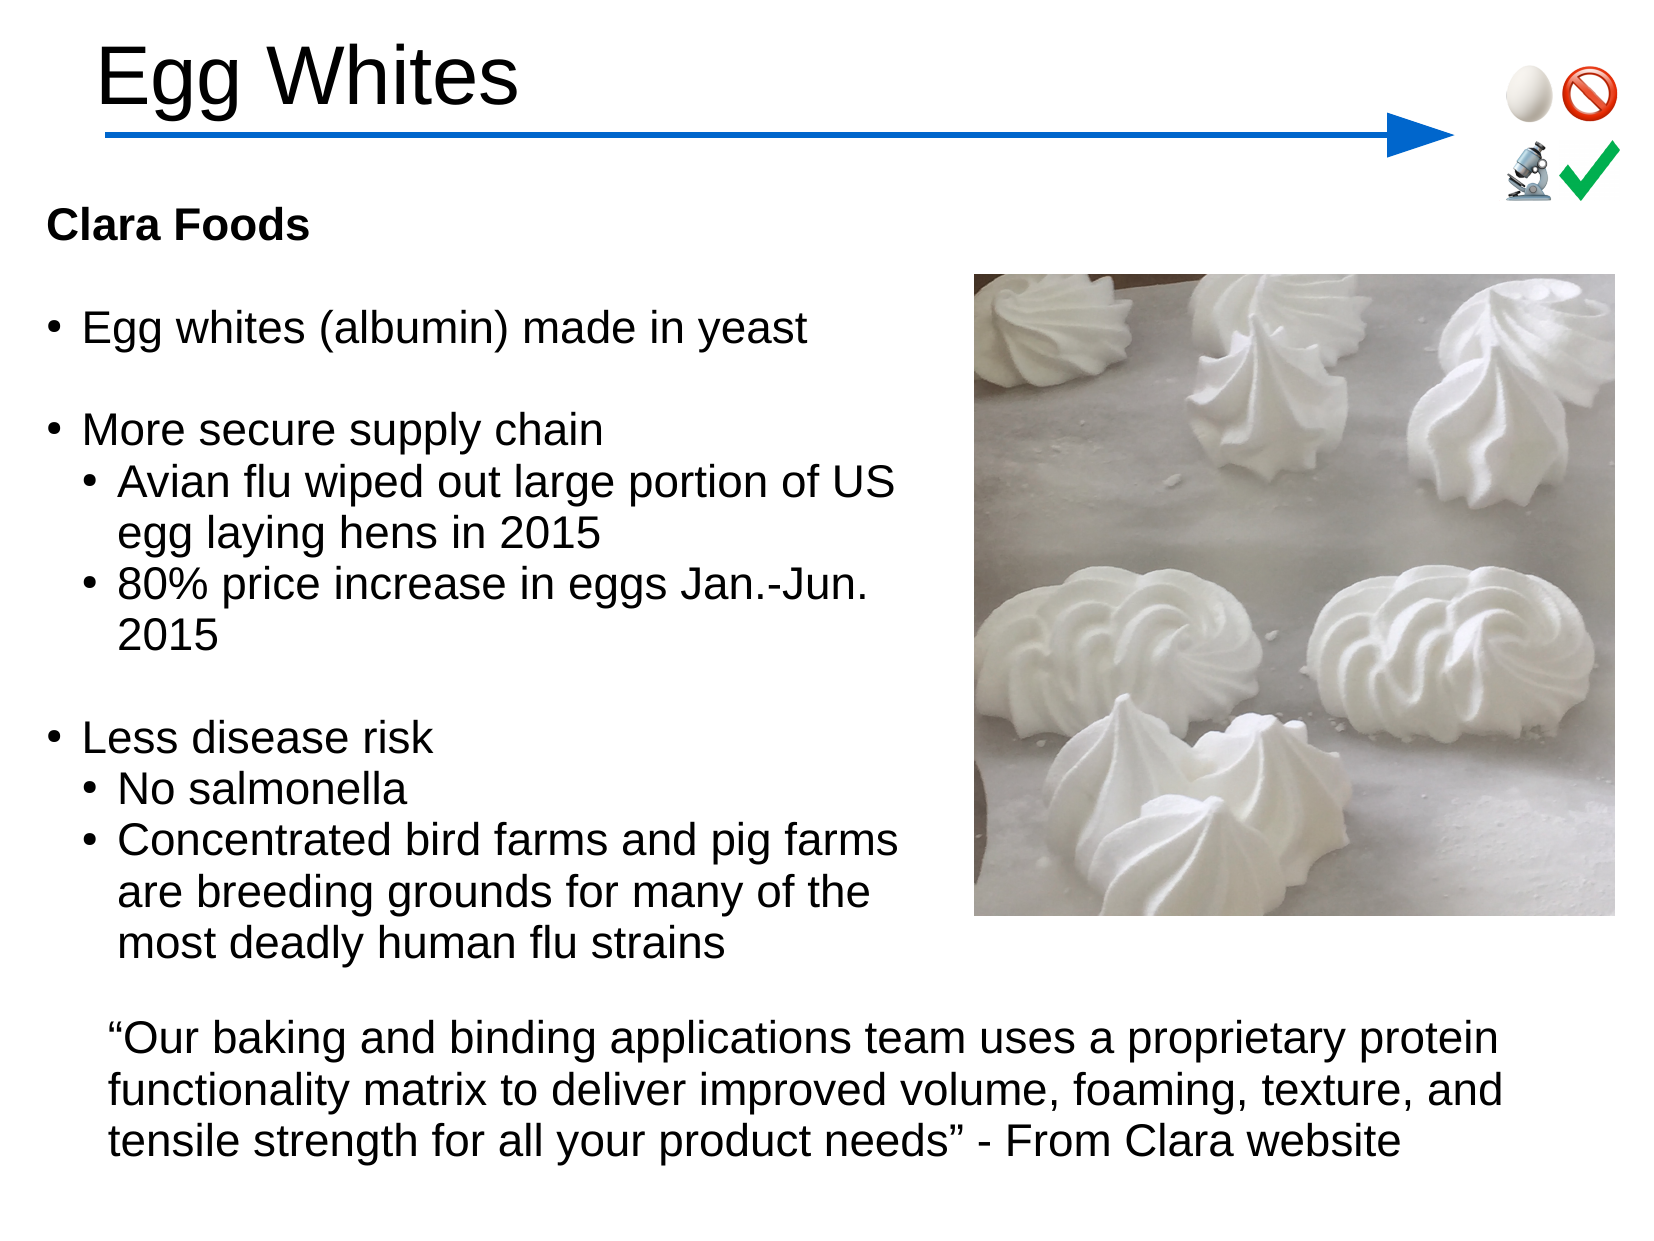

Egg Whites
Clara Foods
Egg whites (albumin) made in yeast
More secure supply chain
Avian flu wiped out large portion of US egg laying hens in 2015
80% price increase in eggs Jan.-Jun. 2015
Less disease risk
No salmonella
Concentrated bird farms and pig farms are breeding grounds for many of the most deadly human flu strains
“Our baking and binding applications team uses a proprietary protein functionality matrix to deliver improved volume, foaming, texture, and tensile strength for all your product needs” - From Clara website